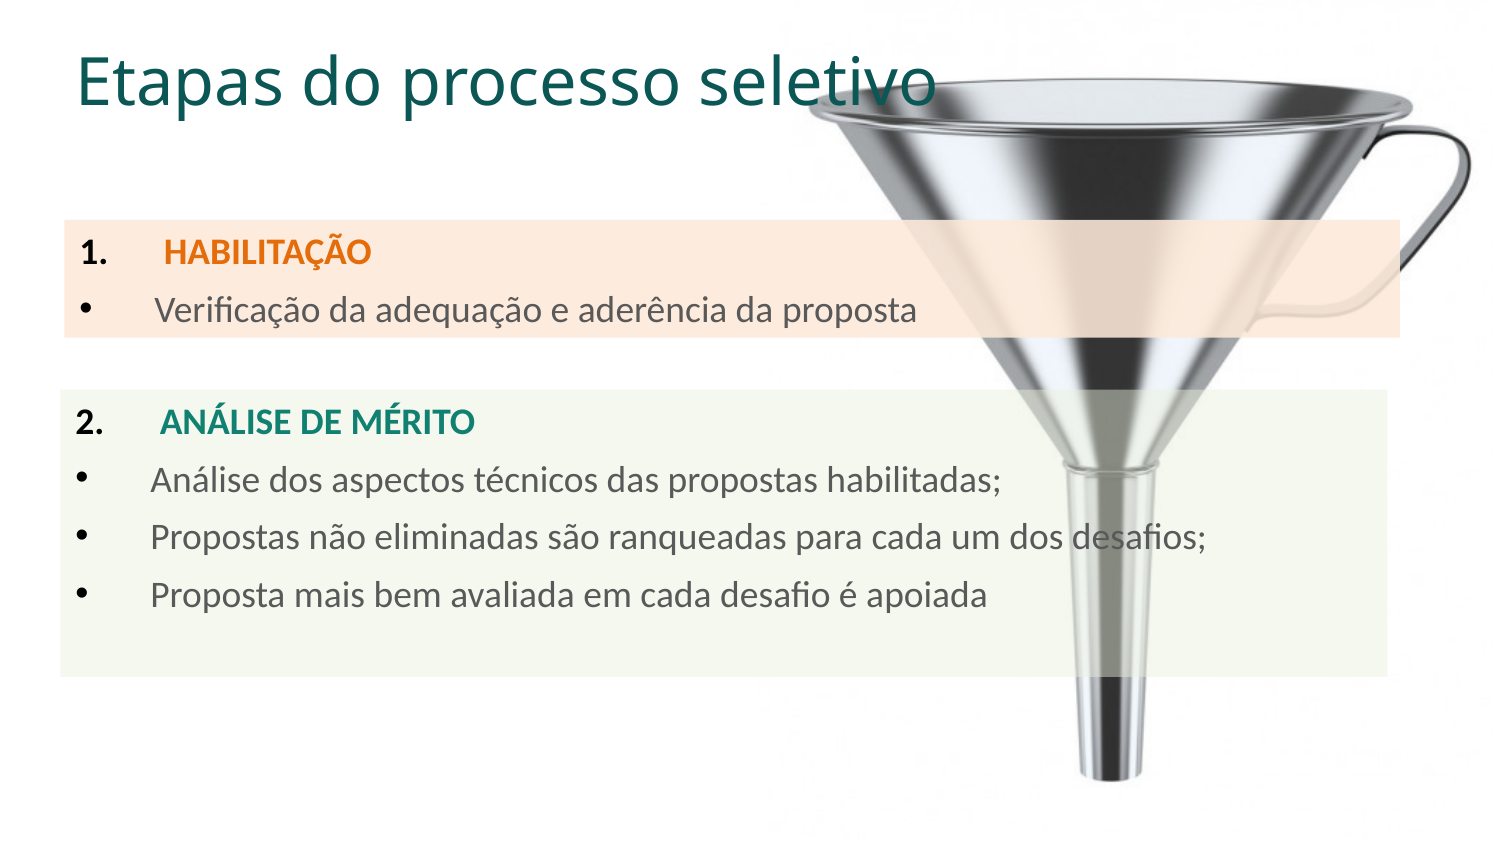

Etapas do processo seletivo
HABILITAÇÃO
Verificação da adequação e aderência da proposta
ANÁLISE DE MÉRITO
Análise dos aspectos técnicos das propostas habilitadas;
Propostas não eliminadas são ranqueadas para cada um dos desafios;
Proposta mais bem avaliada em cada desafio é apoiada